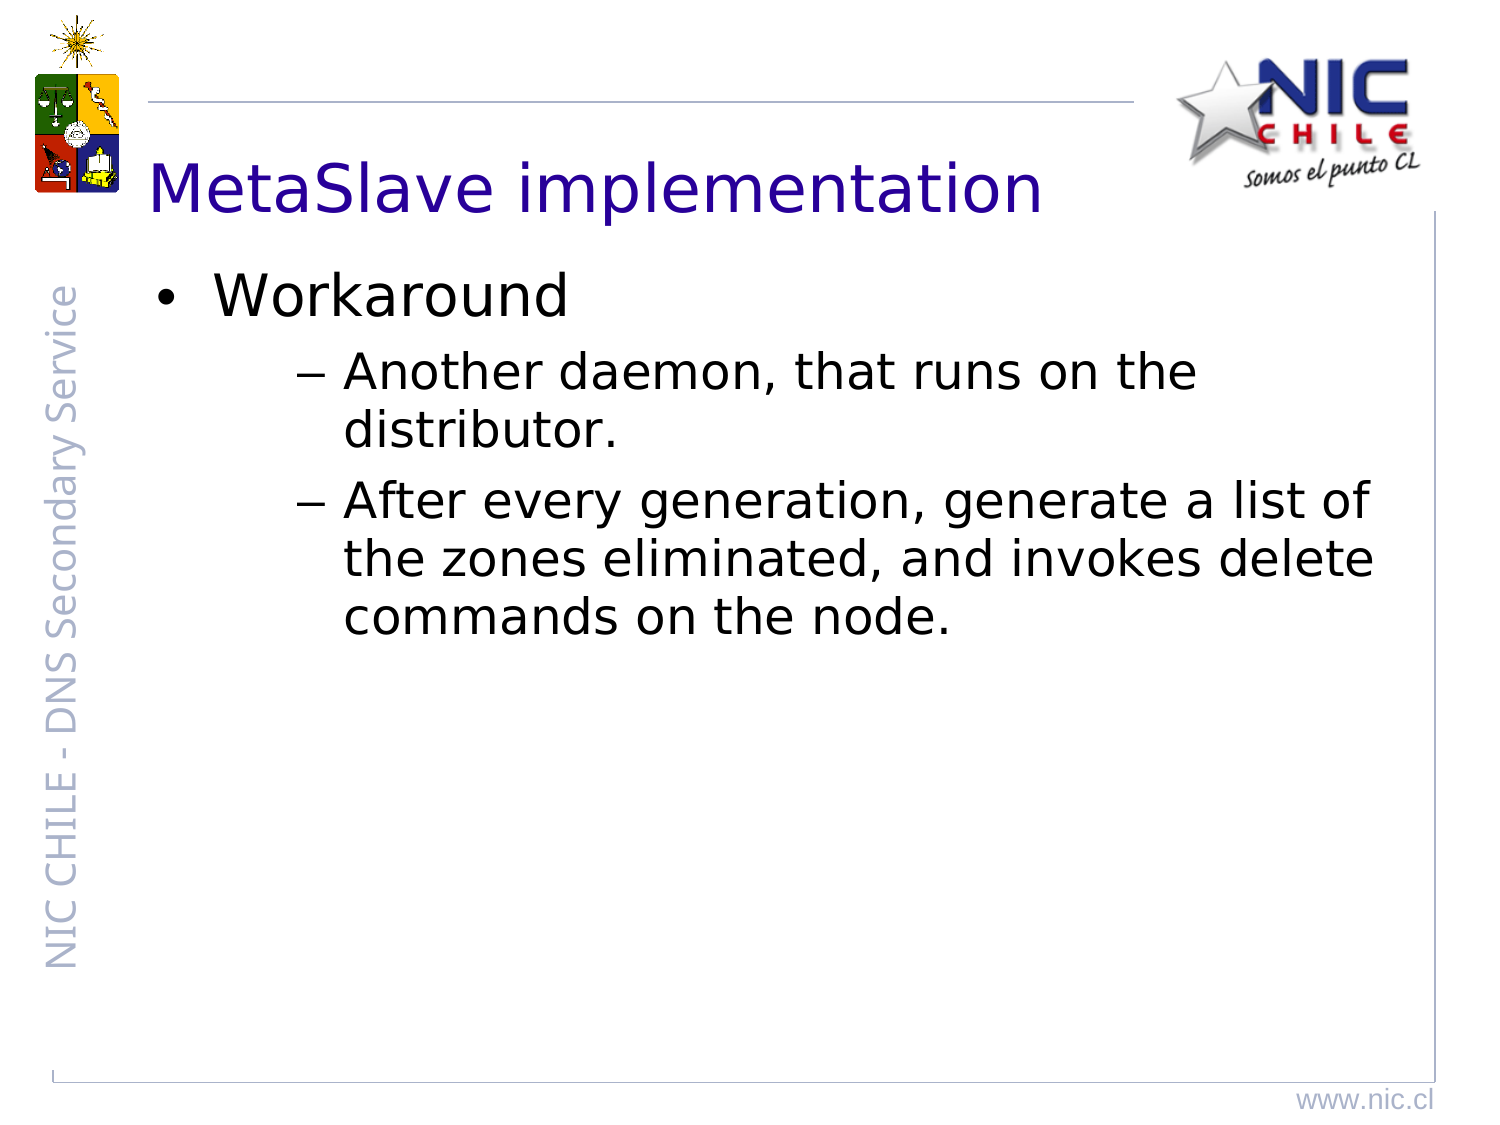

# MetaSlave implementation
Workaround
Another daemon, that runs on the distributor.
After every generation, generate a list of the zones eliminated, and invokes delete commands on the node.